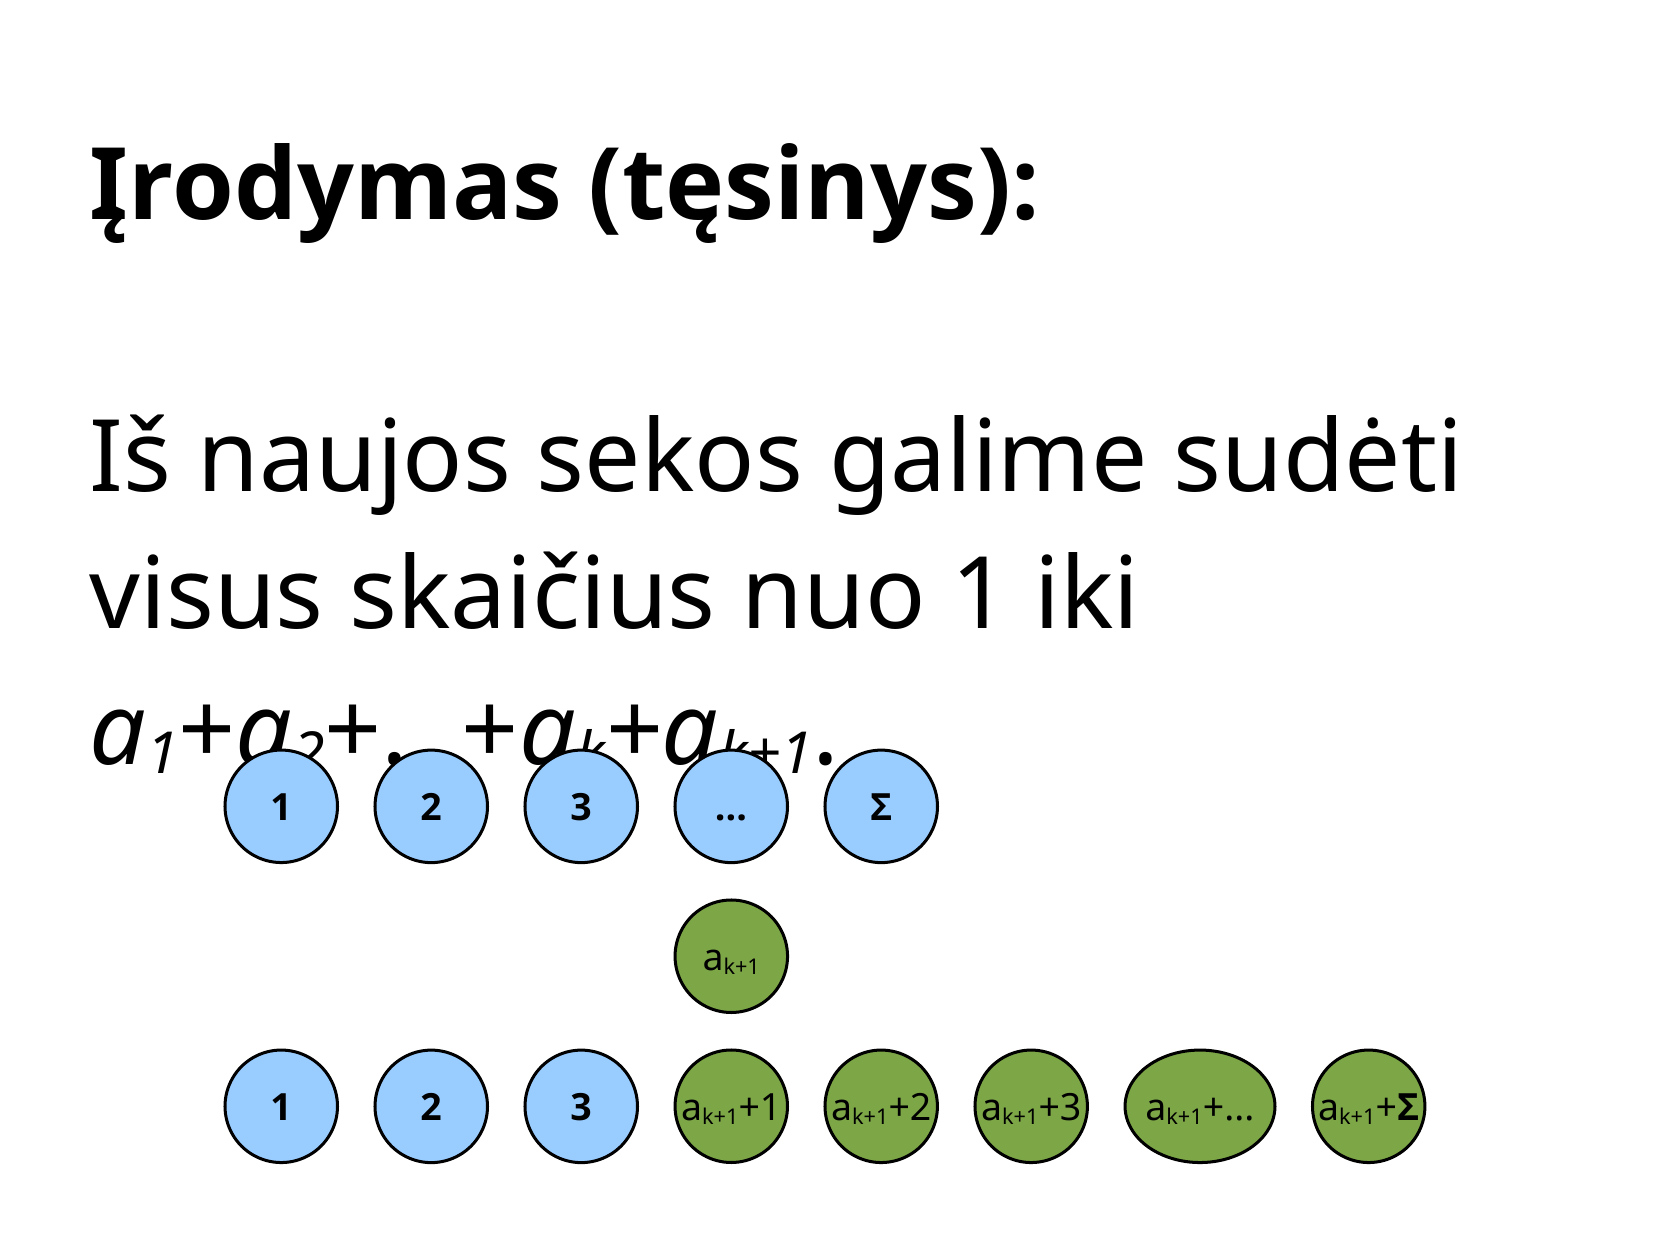

Įrodymas (tęsinys):
Iš naujos sekos galime sudėti visus skaičius nuo 1 iki a1+a2+...+ak+ak+1.
1
2
3
...
Σ
ak+1
ak+1+1
1
ak+1+2
ak+1+3
ak+1+...
ak+1+Σ
2
3